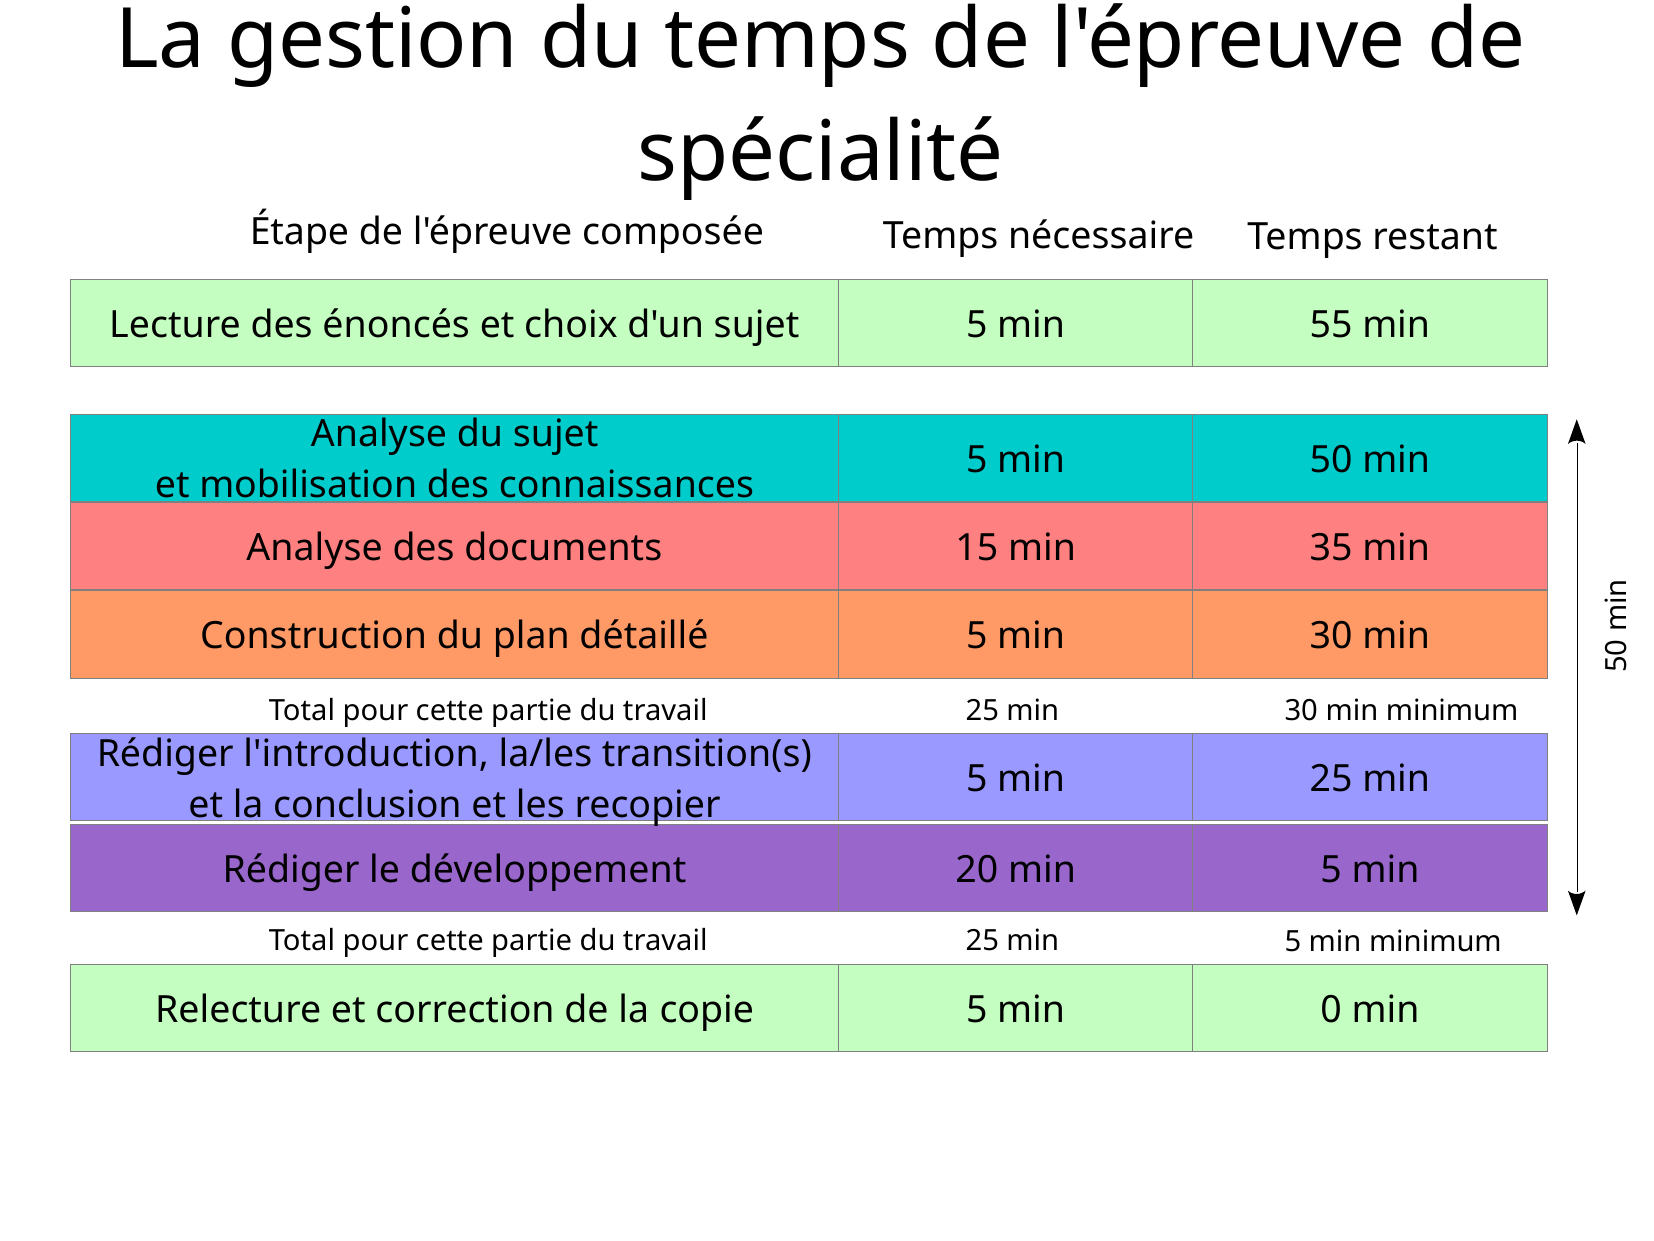

# La gestion du temps de l'épreuve de spécialité
Étape de l'épreuve composée
Temps nécessaire
Temps restant
Lecture des énoncés et choix d'un sujet
5 min
55 min
Analyse du sujet
et mobilisation des connaissances
5 min
50 min
Analyse des documents
Analyse des documents
Analyse des documents
Analyse des documents
Analyse des documents
15 min
35 min
Construction du plan détaillé
5 min
30 min
50 min
Total pour cette partie du travail
25 min
30 min minimum
Rédiger l'introduction, la/les transition(s)
et la conclusion et les recopier
5 min
25 min
Rédiger le développement
20 min
5 min
Total pour cette partie du travail
25 min
5 min minimum
Relecture et correction de la copie
5 min
0 min